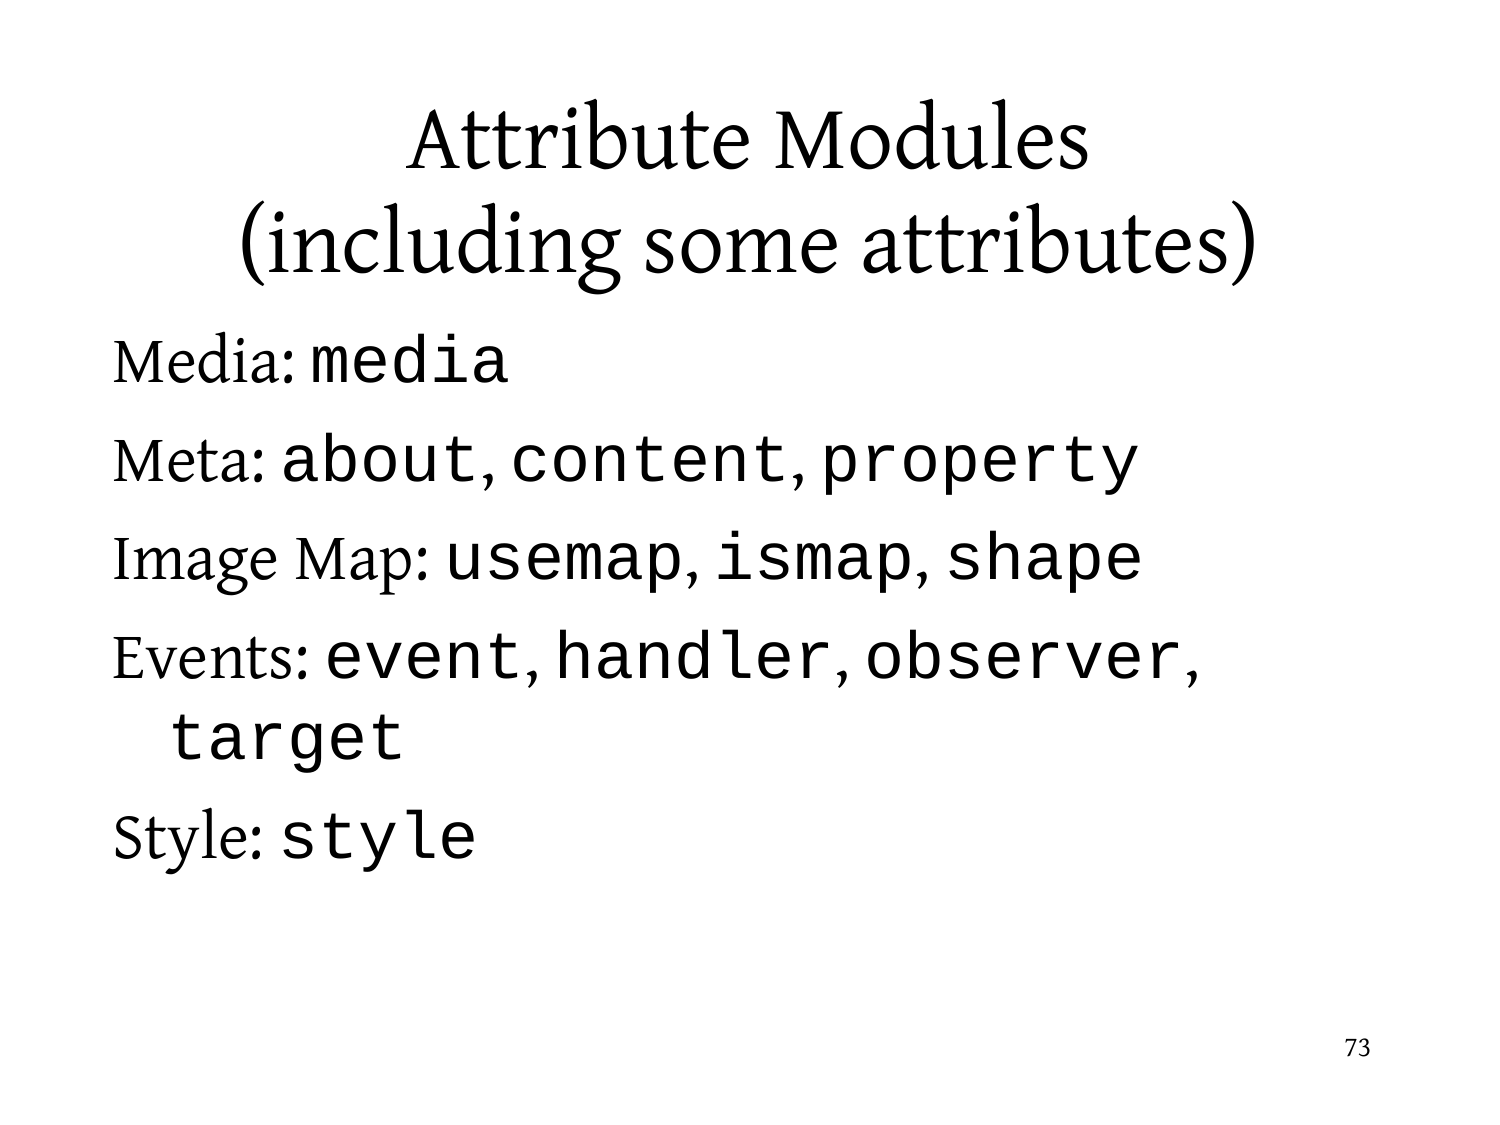

# Attribute Modules (including some attributes)
Media: media
Meta: about, content, property
Image Map: usemap, ismap, shape
Events: event, handler, observer, target
Style: style